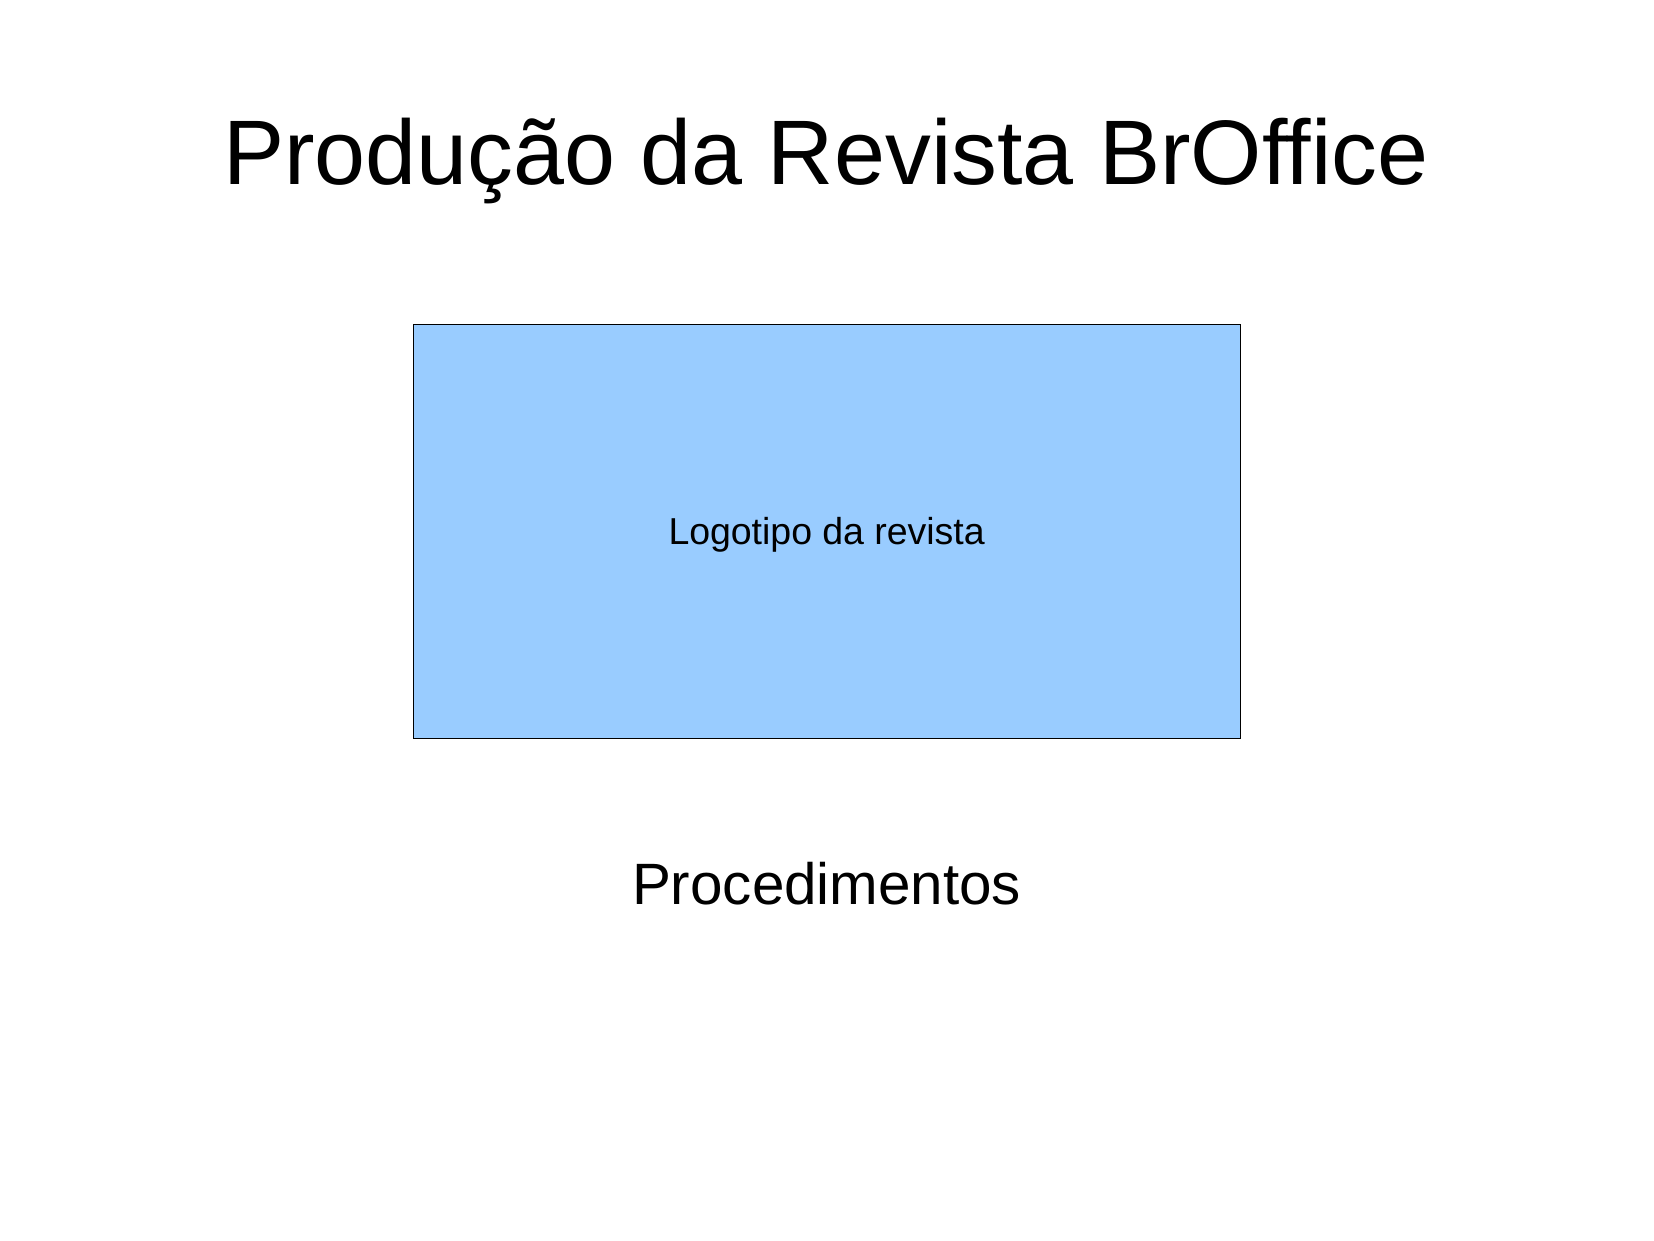

# Produção da Revista BrOffice
Logotipo da revista
Procedimentos